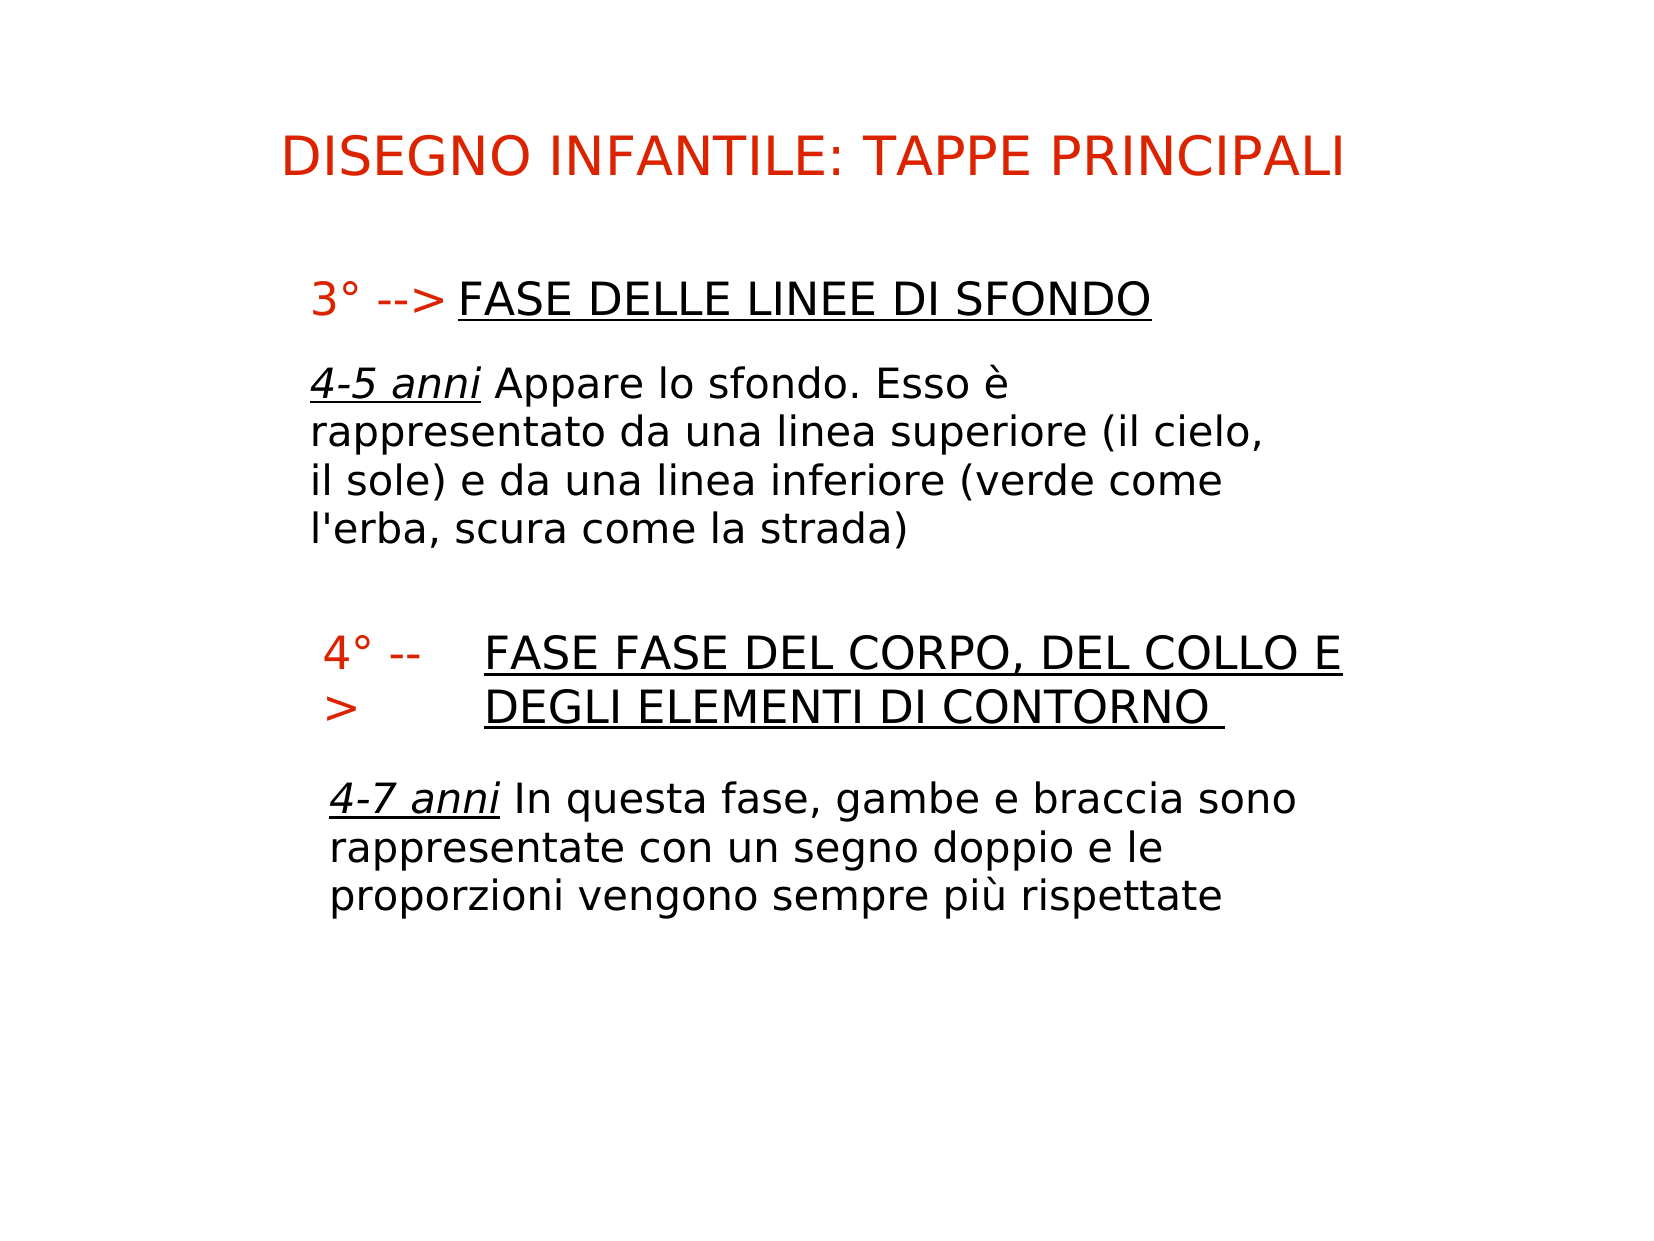

DISEGNO INFANTILE: TAPPE PRINCIPALI
3° -->
FASE DELLE LINEE DI SFONDO
4-5 anni Appare lo sfondo. Esso è rappresentato da una linea superiore (il cielo, il sole) e da una linea inferiore (verde come l'erba, scura come la strada)
4° -->
FASE FASE DEL CORPO, DEL COLLO E DEGLI ELEMENTI DI CONTORNO
4-7 anni In questa fase, gambe e braccia sono rappresentate con un segno doppio e le proporzioni vengono sempre più rispettate